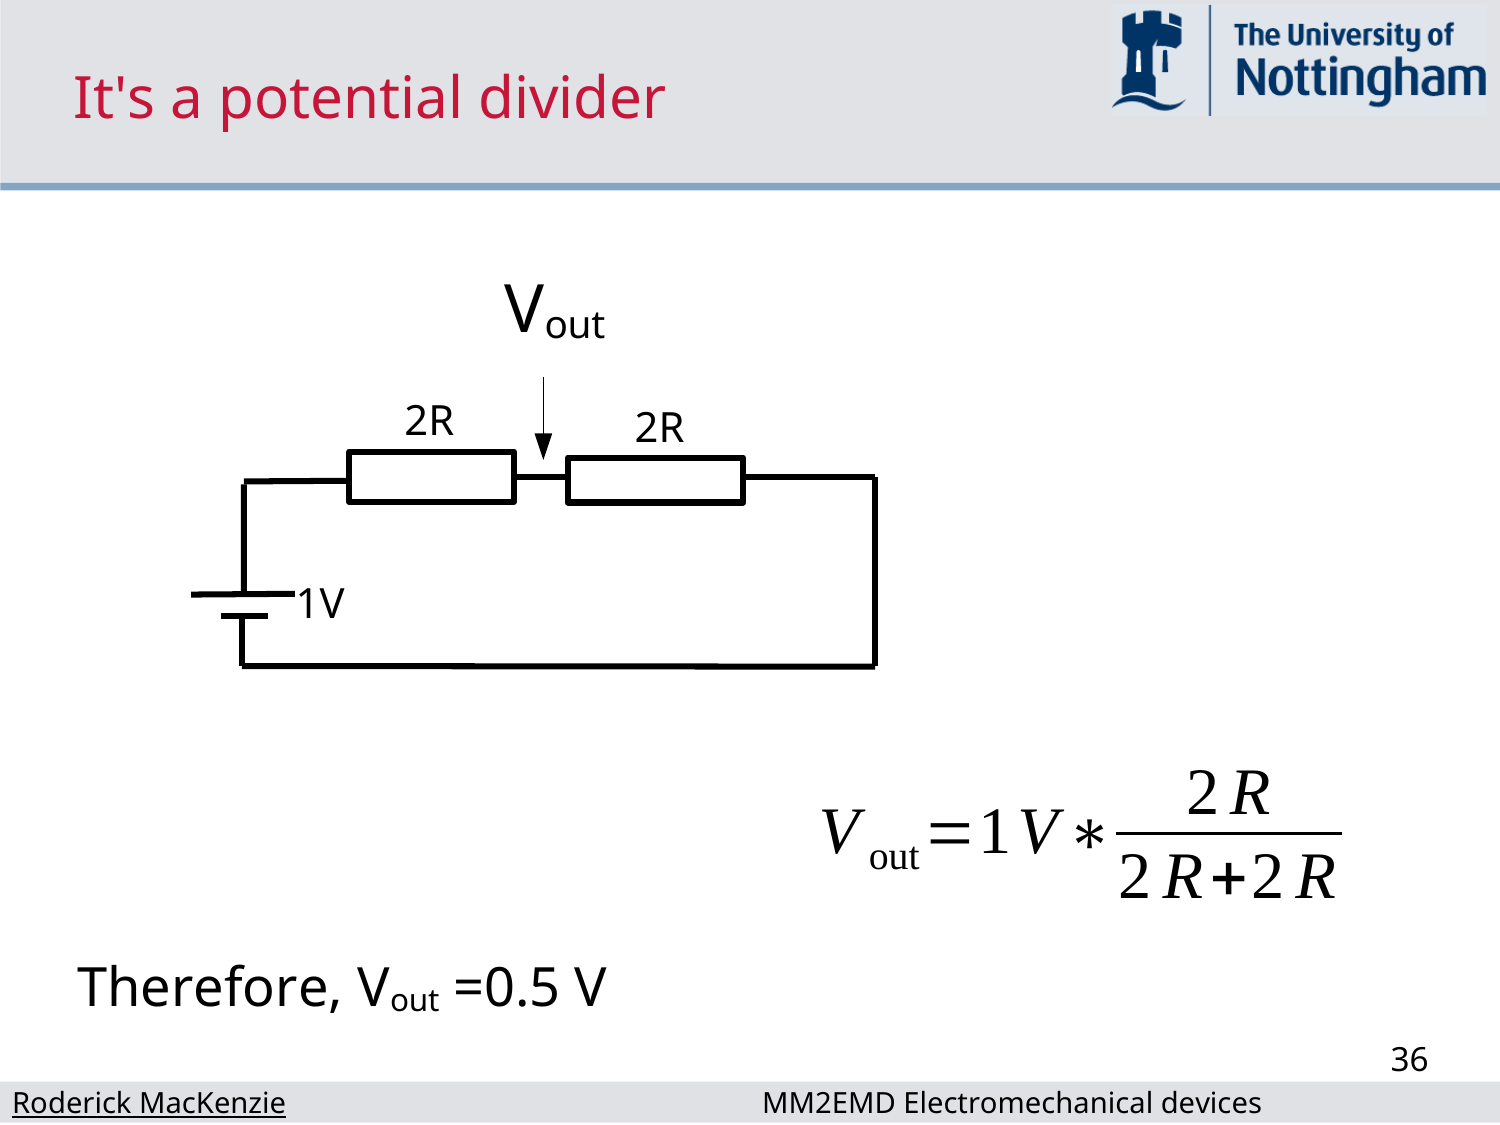

# It's a potential divider
Vout
2R
2R
1V
Therefore, Vout =0.5 V